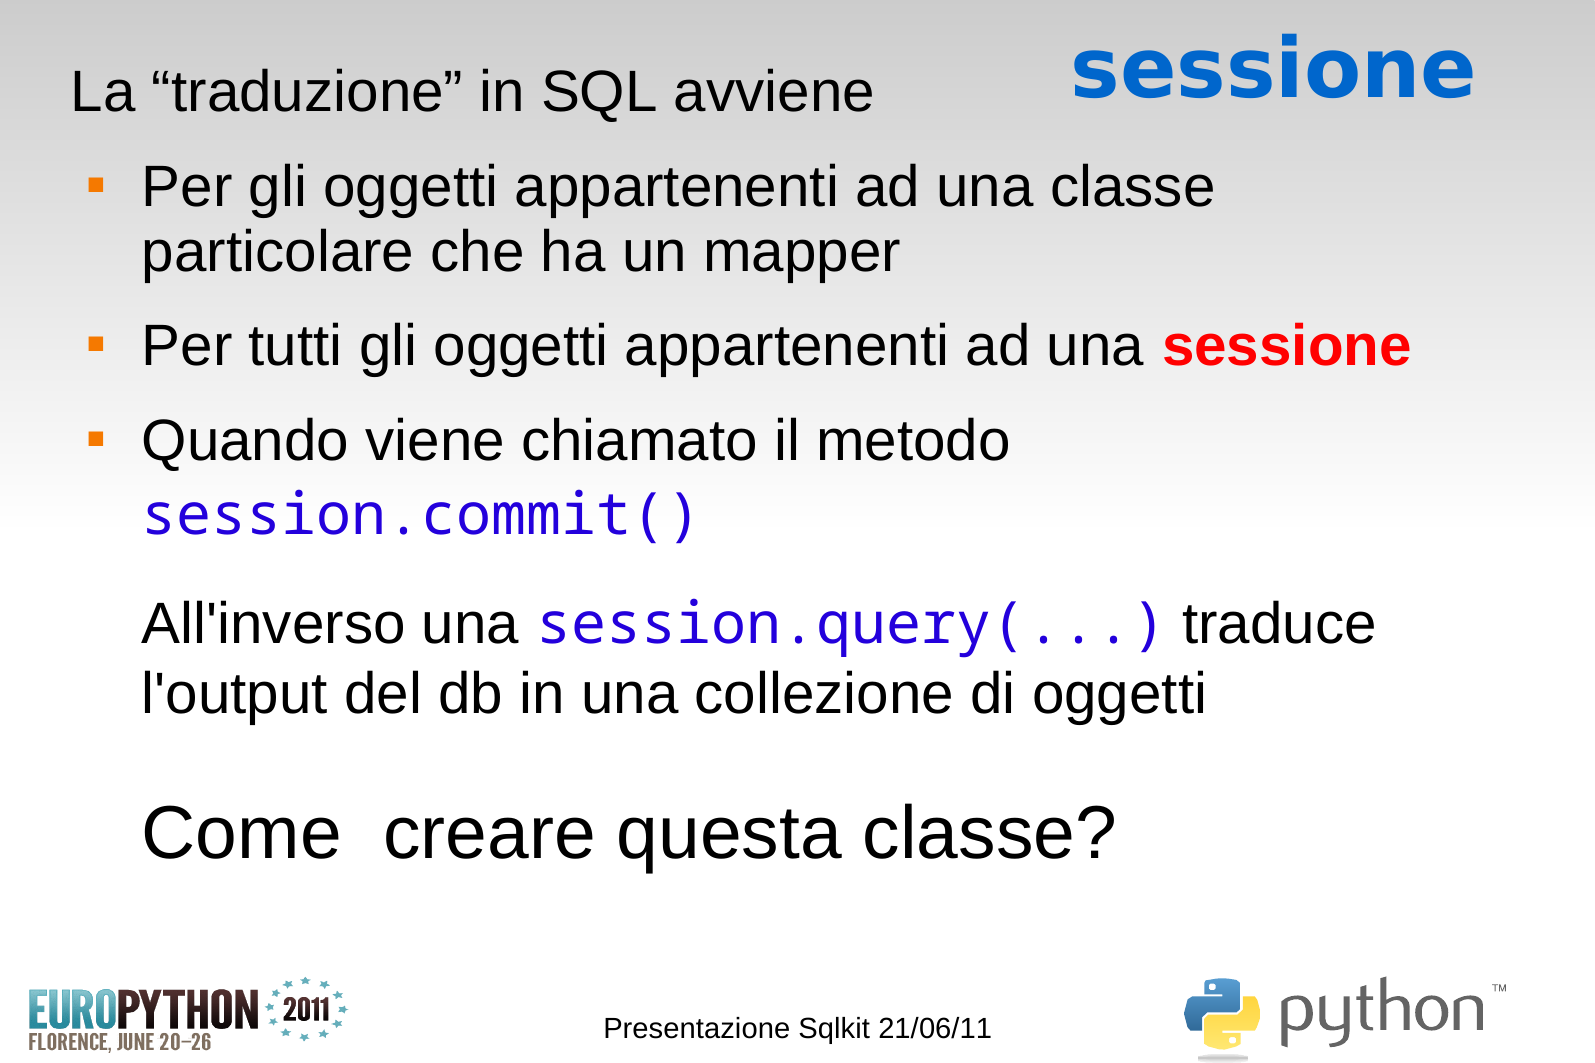

sessione
# La “traduzione” in SQL avviene
Per gli oggetti appartenenti ad una classe particolare che ha un mapper
Per tutti gli oggetti appartenenti ad una sessione
Quando viene chiamato il metodo session.commit()
All'inverso una session.query(...) traduce l'output del db in una collezione di oggetti
Come creare questa classe?